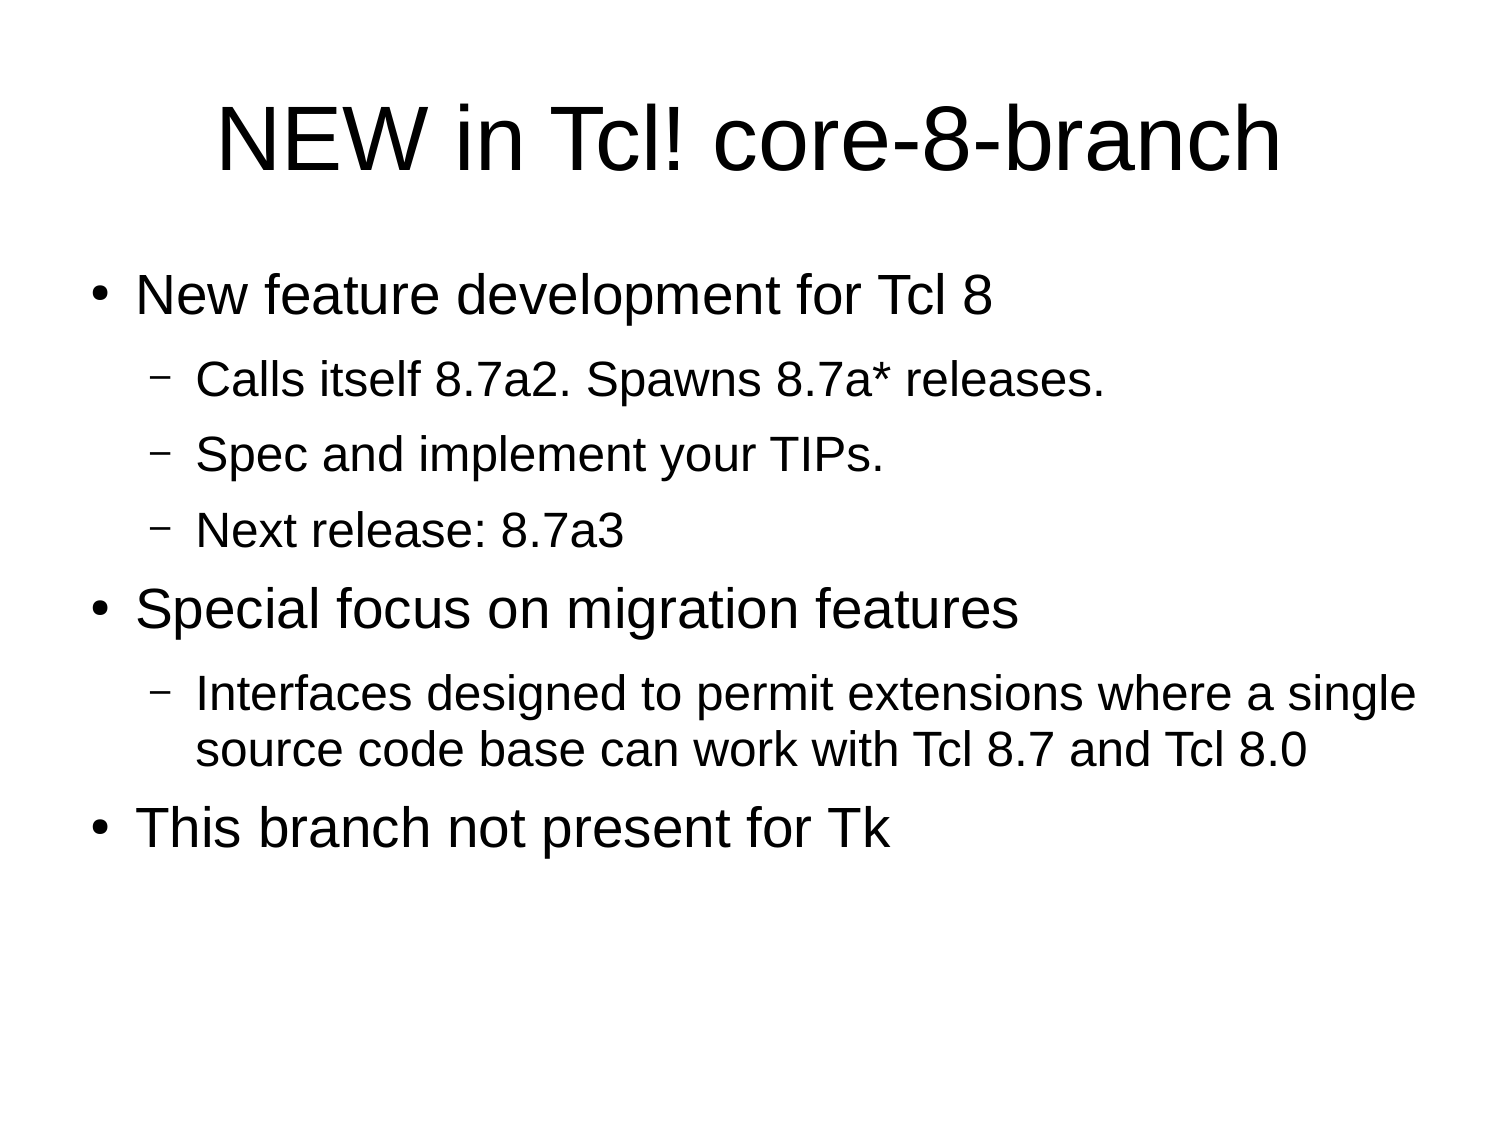

# NEW in Tcl! core-8-branch
New feature development for Tcl 8
Calls itself 8.7a2. Spawns 8.7a* releases.
Spec and implement your TIPs.
Next release: 8.7a3
Special focus on migration features
Interfaces designed to permit extensions where a single source code base can work with Tcl 8.7 and Tcl 8.0
This branch not present for Tk